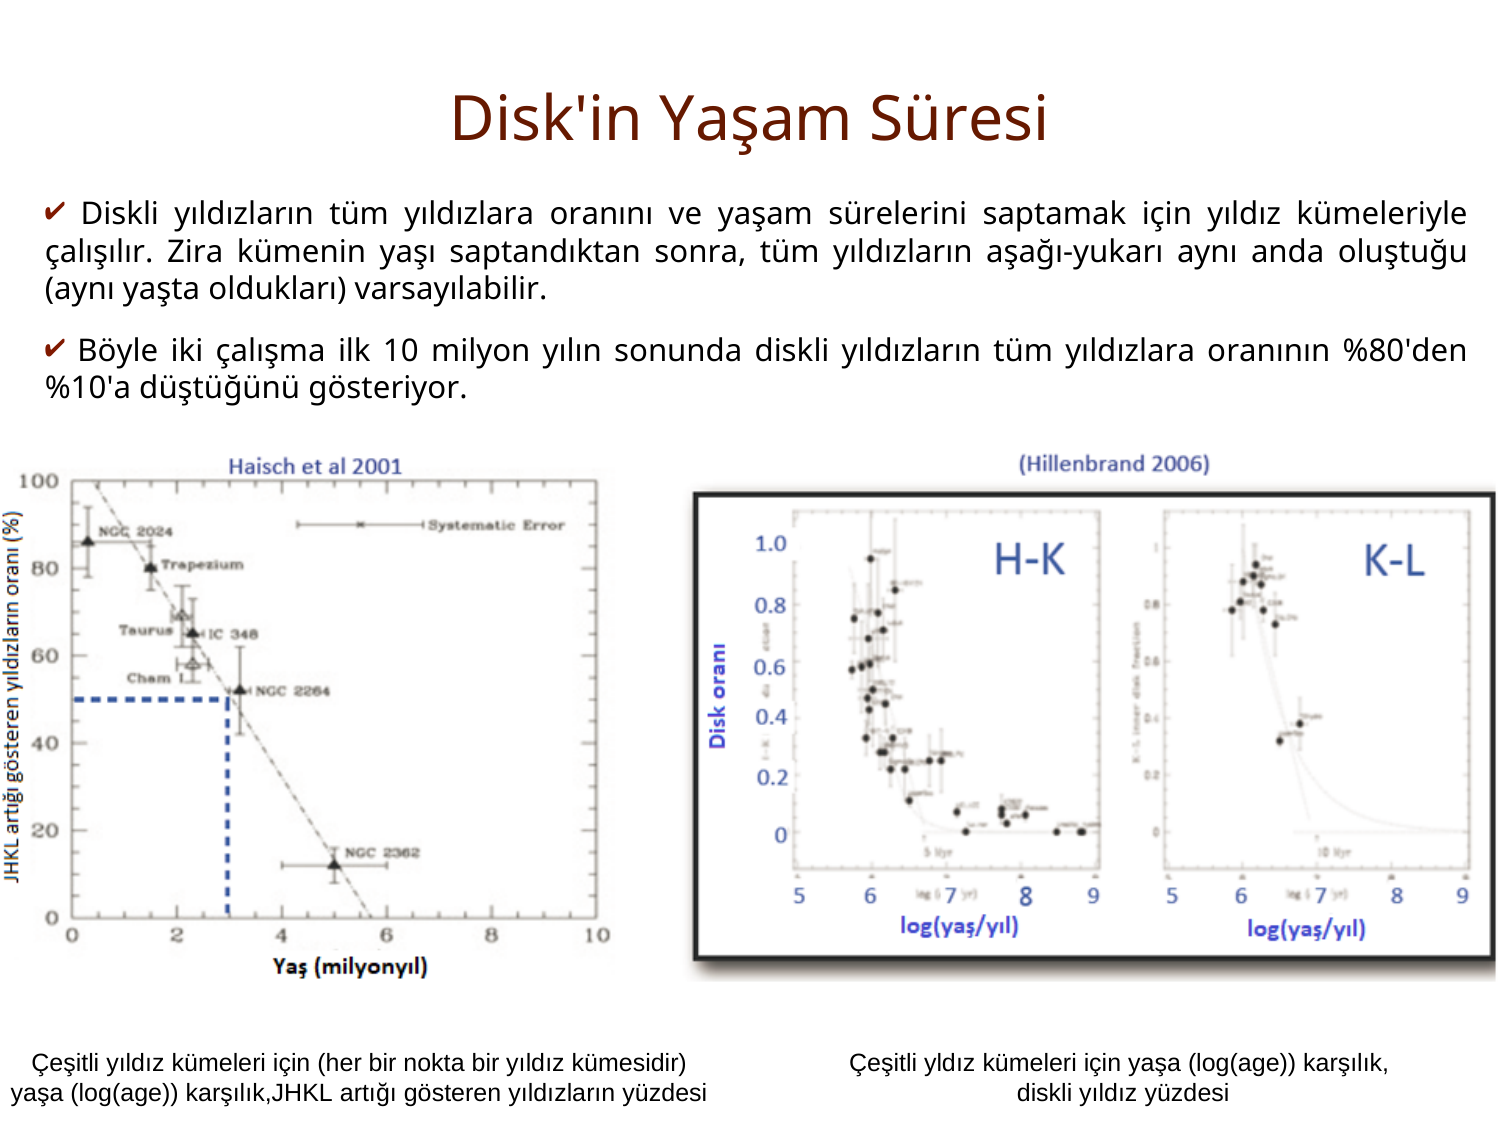

# Disk'in Yaşam Süresi
 Diskli yıldızların tüm yıldızlara oranını ve yaşam sürelerini saptamak için yıldız kümeleriyle çalışılır. Zira kümenin yaşı saptandıktan sonra, tüm yıldızların aşağı-yukarı aynı anda oluştuğu (aynı yaşta oldukları) varsayılabilir.
 Böyle iki çalışma ilk 10 milyon yılın sonunda diskli yıldızların tüm yıldızlara oranının %80'den %10'a düştüğünü gösteriyor.
 Yıldıza yakın disklerin yaşam süreleri ise 2-3 milyon yılla sınırlı. Bu zaman ölçeği dev gaz gezegenlerin tipik oluşma süreleri kadar.
Çeşitli yldız kümeleri için yaşa (log(age)) karşılık,
diskli yıldız yüzdesi
Çeşitli yıldız kümeleri için (her bir nokta bir yıldız kümesidir)
yaşa (log(age)) karşılık,JHKL artığı gösteren yıldızların yüzdesi